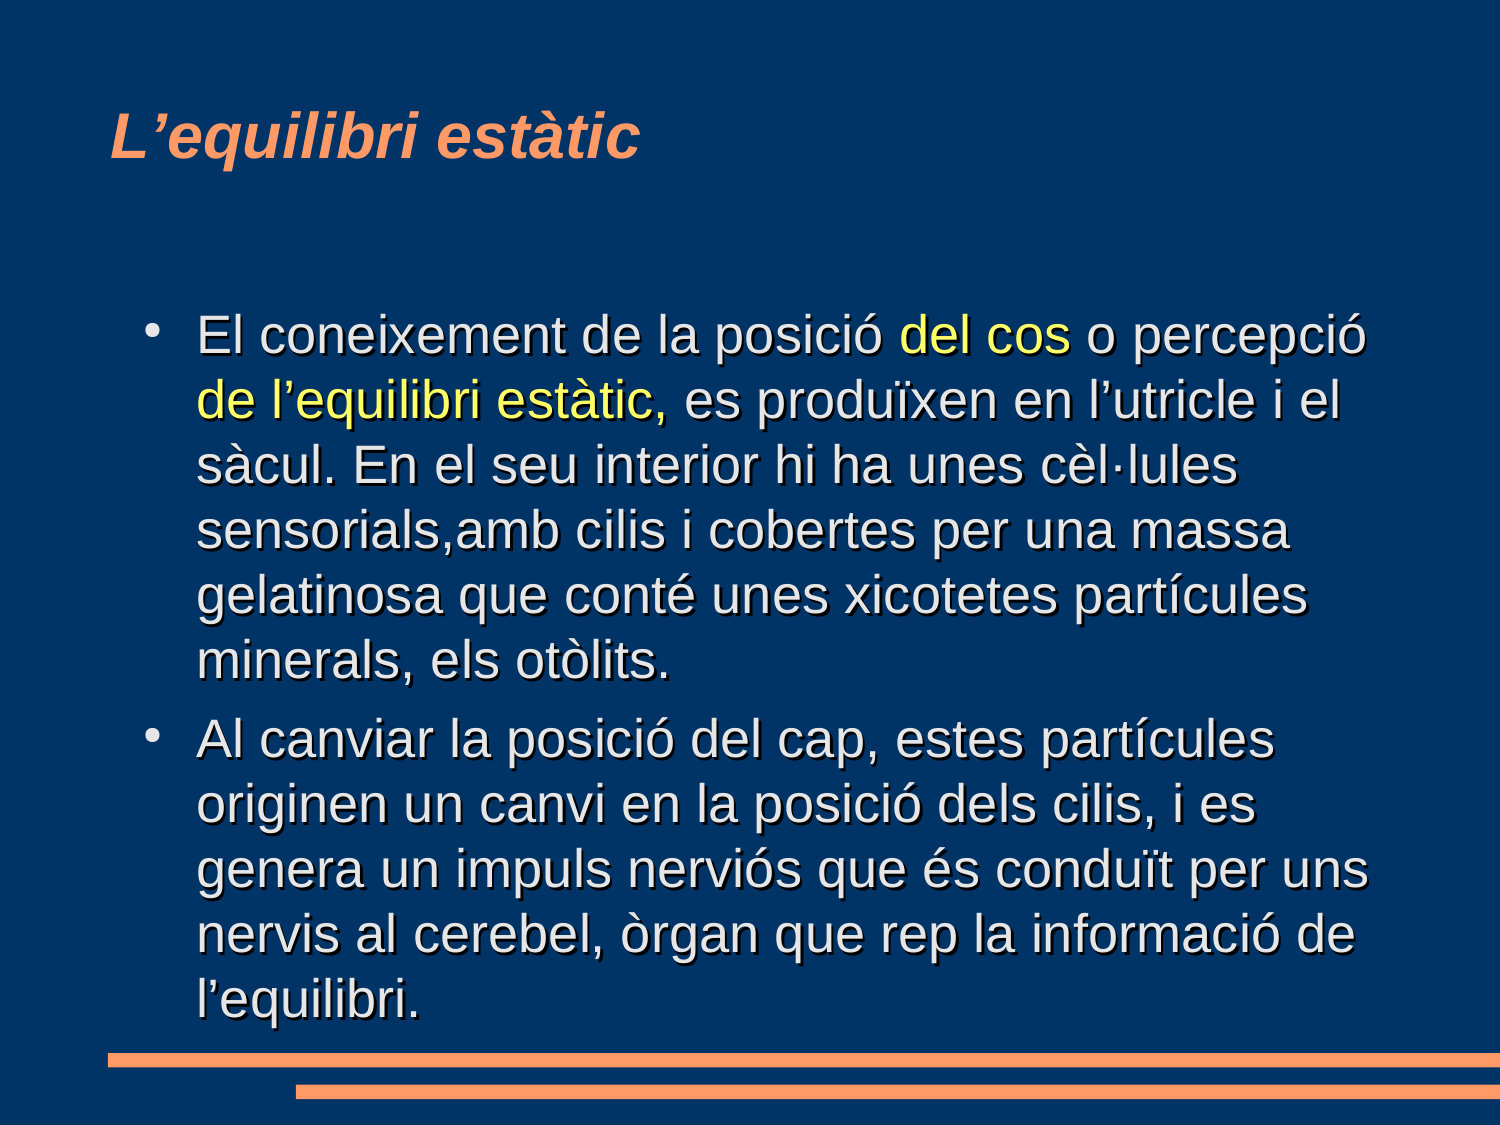

L’equilibri estàtic
# El coneixement de la posició del cos o percepció de l’equilibri estàtic, es produïxen en l’utricle i el sàcul. En el seu interior hi ha unes cèl·lules sensorials,amb cilis i cobertes per una massa gelatinosa que conté unes xicotetes partícules minerals, els otòlits.
Al canviar la posició del cap, estes partícules originen un canvi en la posició dels cilis, i es genera un impuls nerviós que és conduït per uns nervis al cerebel, òrgan que rep la informació de l’equilibri.